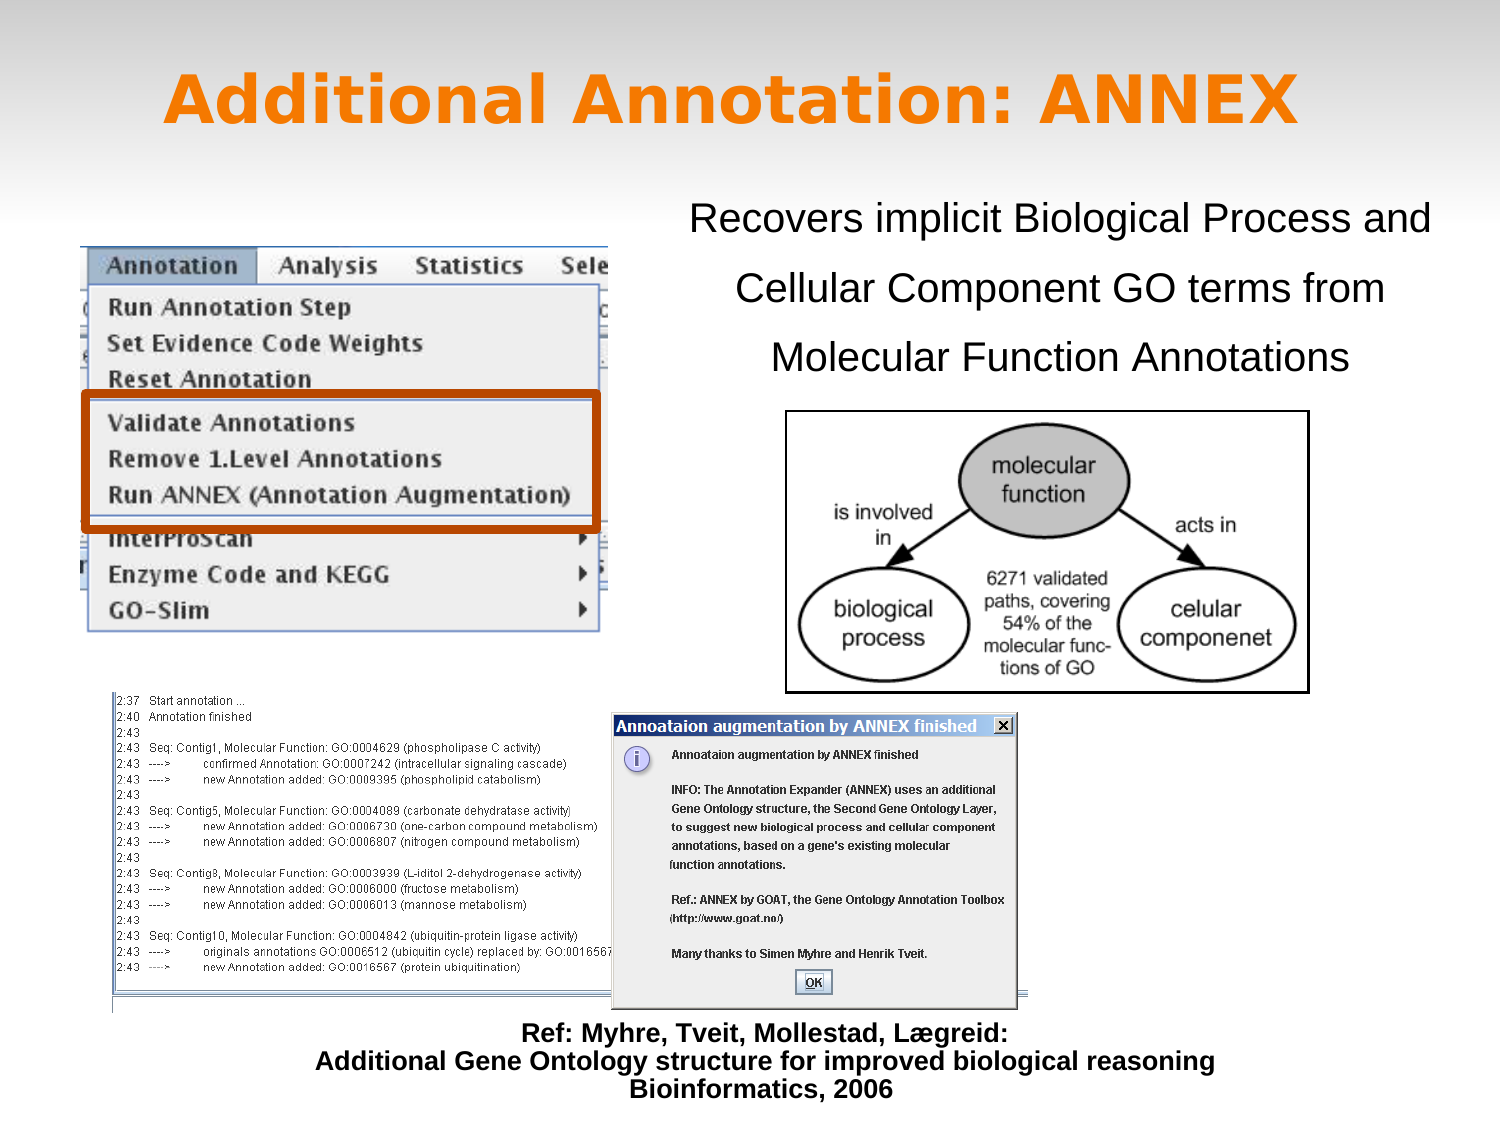

# Additional Annotation: ANNEX
Recovers implicit Biological Process and
Cellular Component GO terms from
Molecular Function Annotations
Ref: Myhre, Tveit, Mollestad, Lægreid:
Additional Gene Ontology structure for improved biological reasoning
Bioinformatics, 2006